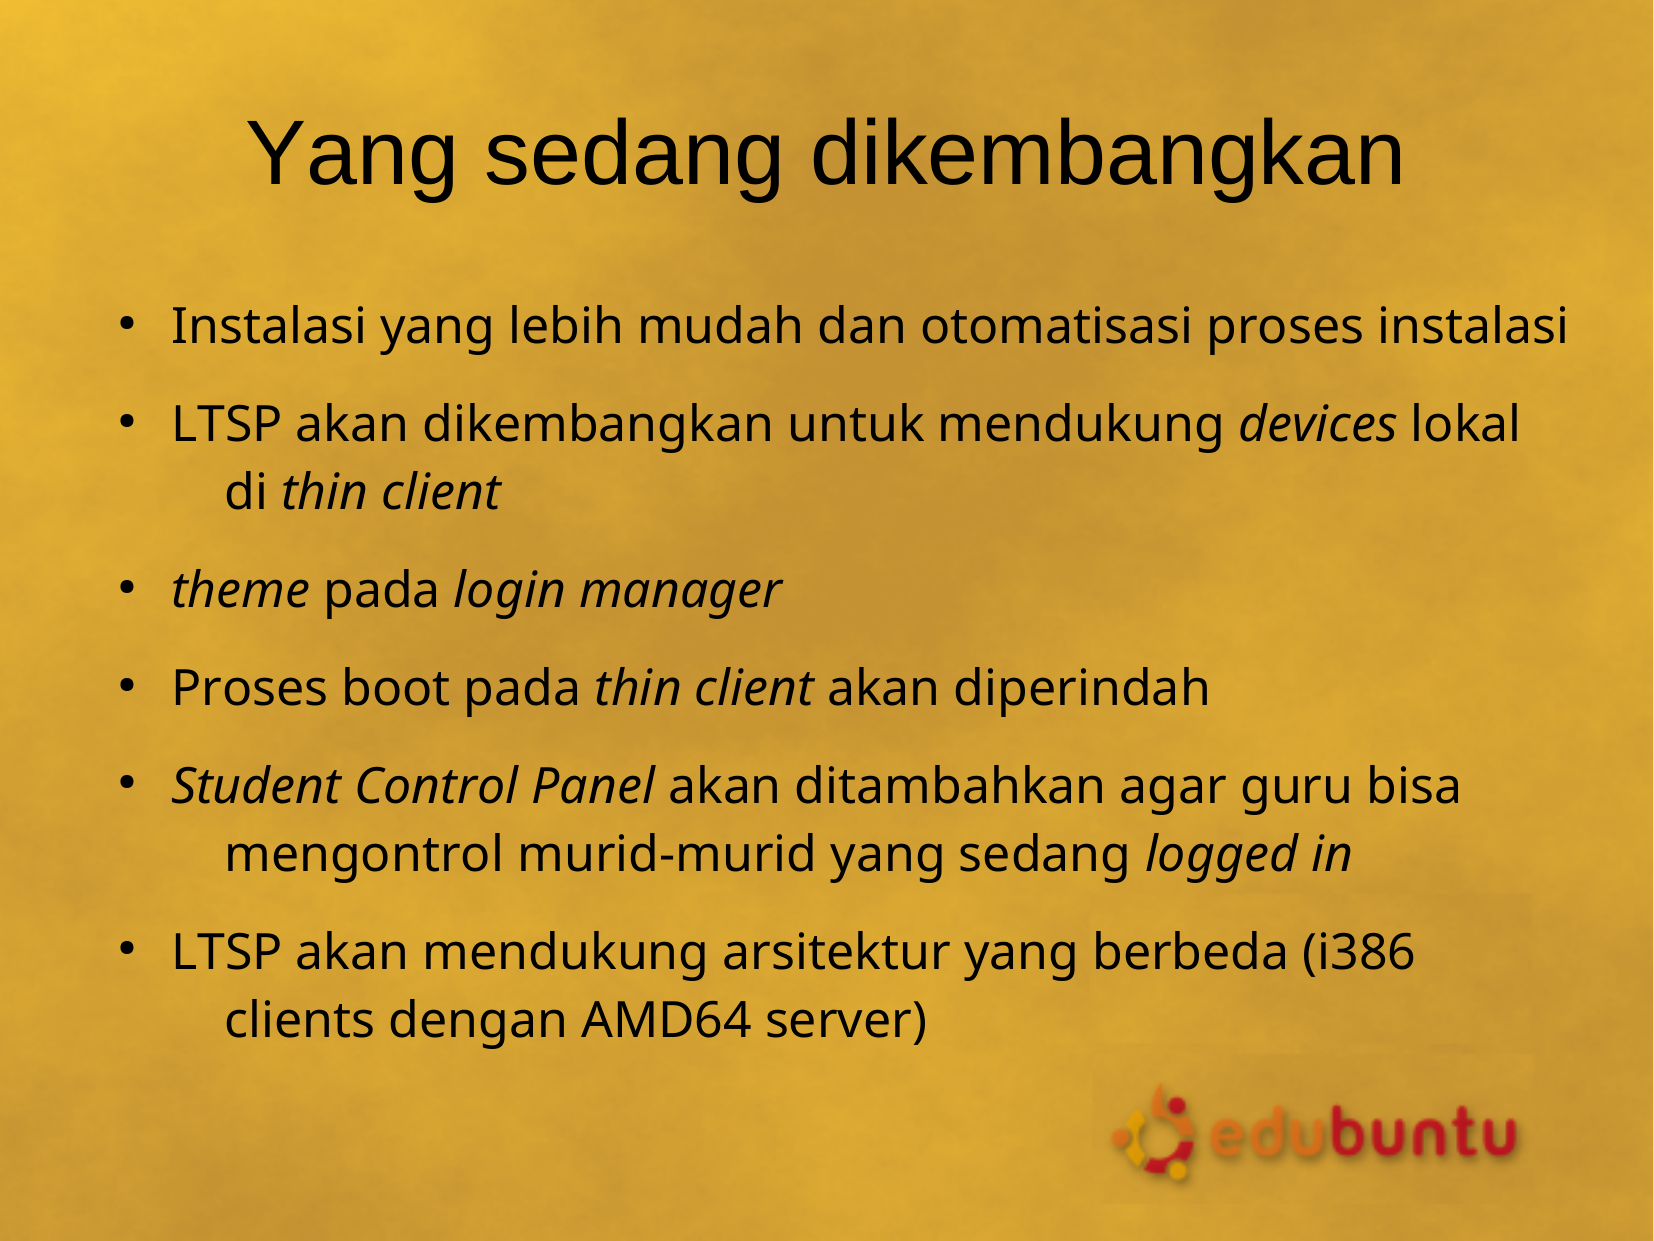

# Yang sedang dikembangkan
Instalasi yang lebih mudah dan otomatisasi proses instalasi
LTSP akan dikembangkan untuk mendukung devices lokal di thin client
theme pada login manager
Proses boot pada thin client akan diperindah
Student Control Panel akan ditambahkan agar guru bisa mengontrol murid-murid yang sedang logged in
LTSP akan mendukung arsitektur yang berbeda (i386 clients dengan AMD64 server)